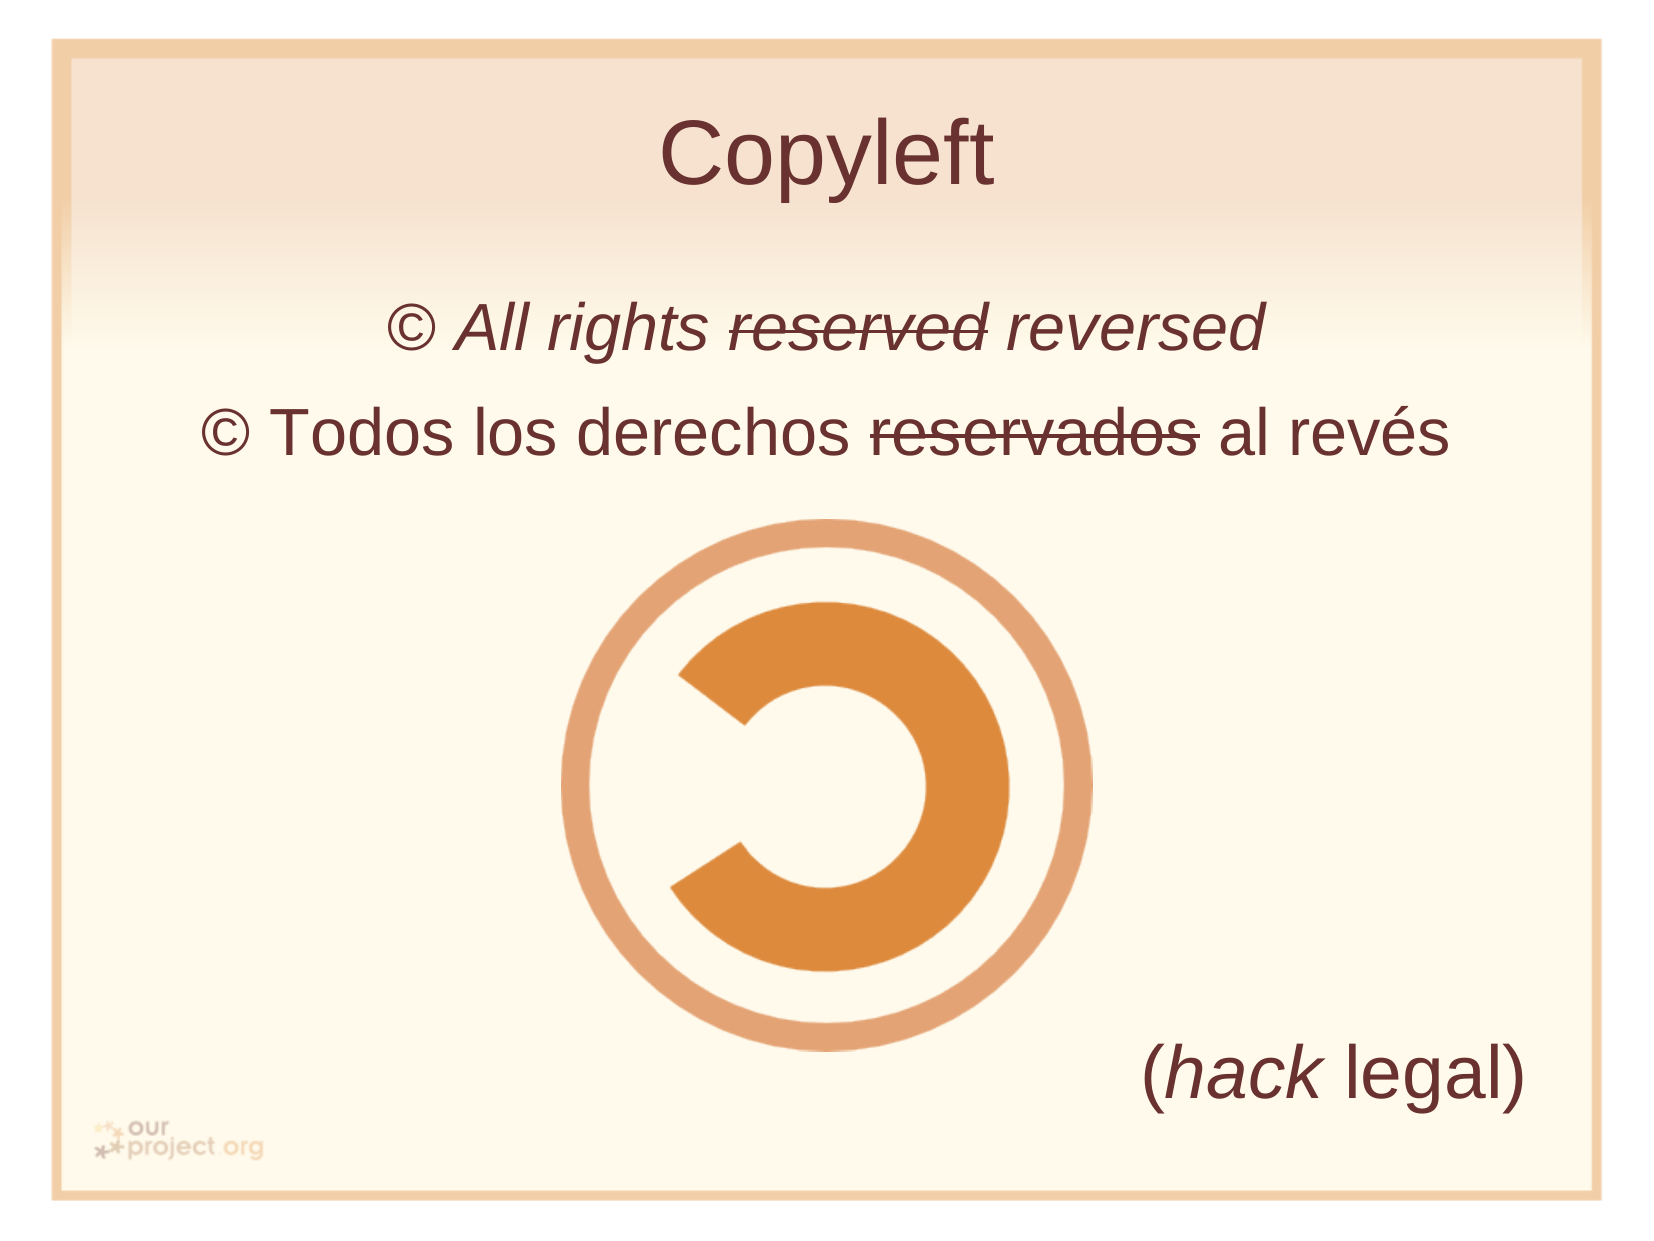

# Copyleft
© All rights reserved reversed
© Todos los derechos reservados al revés
(hack legal)